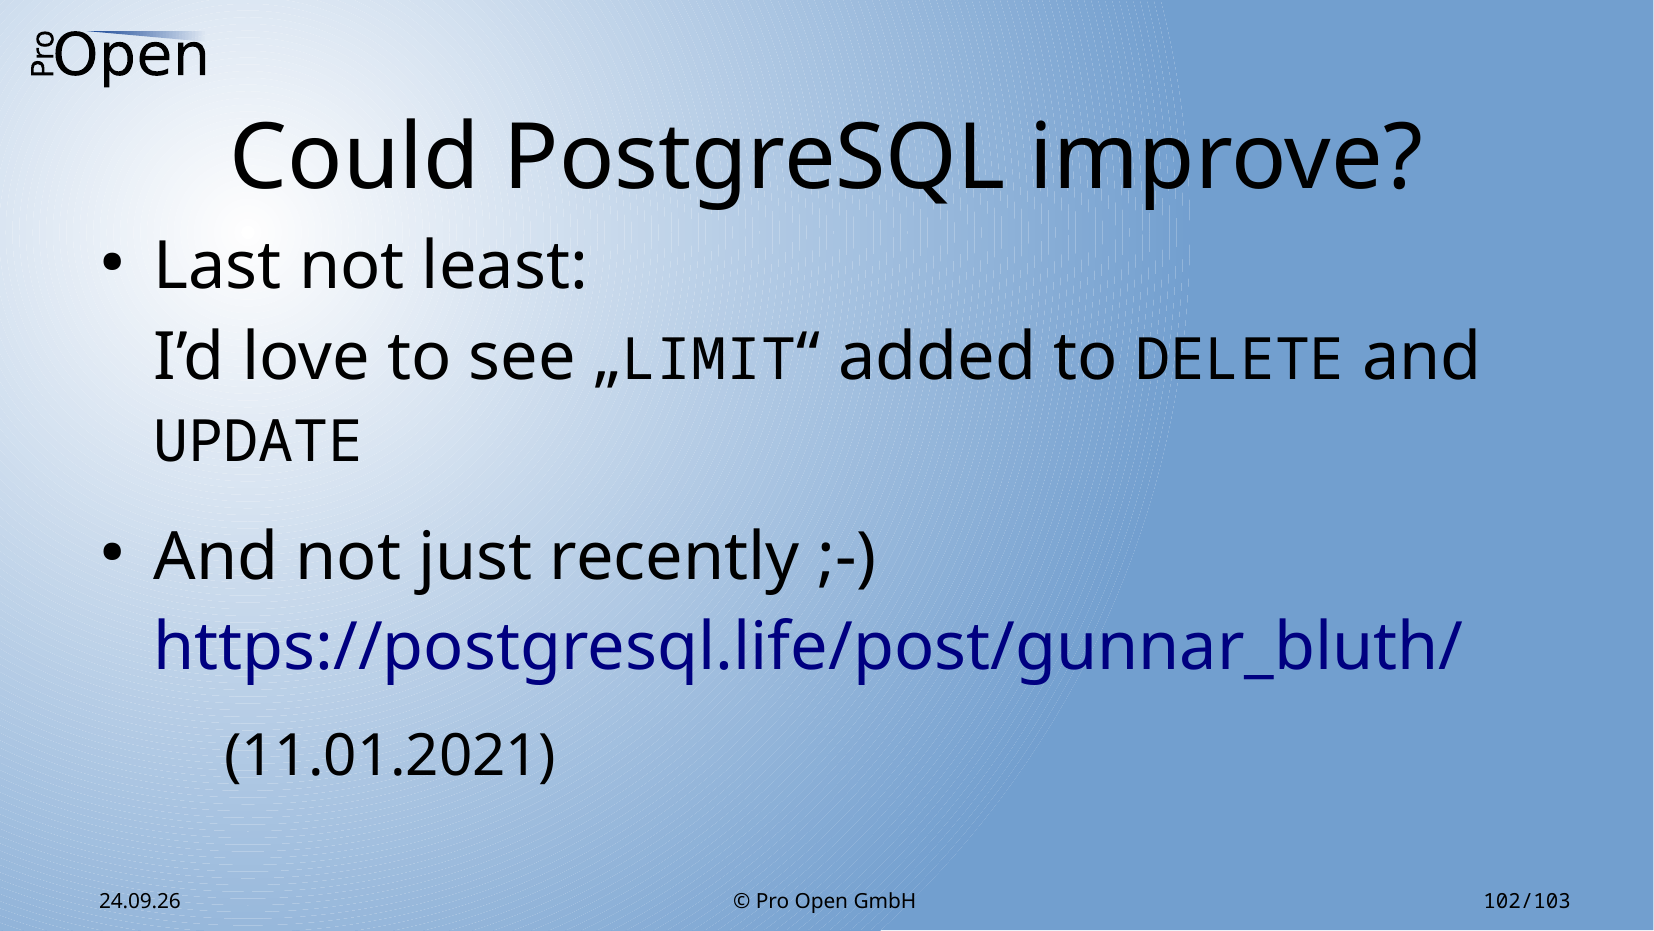

# Could PostgreSQL improve?
Last not least:
I’d love to see „LIMIT“ added to DELETE and UPDATE
And not just recently ;-)
https://postgresql.life/post/gunnar_bluth/
(11.01.2021)
© Pro Open GmbH
102